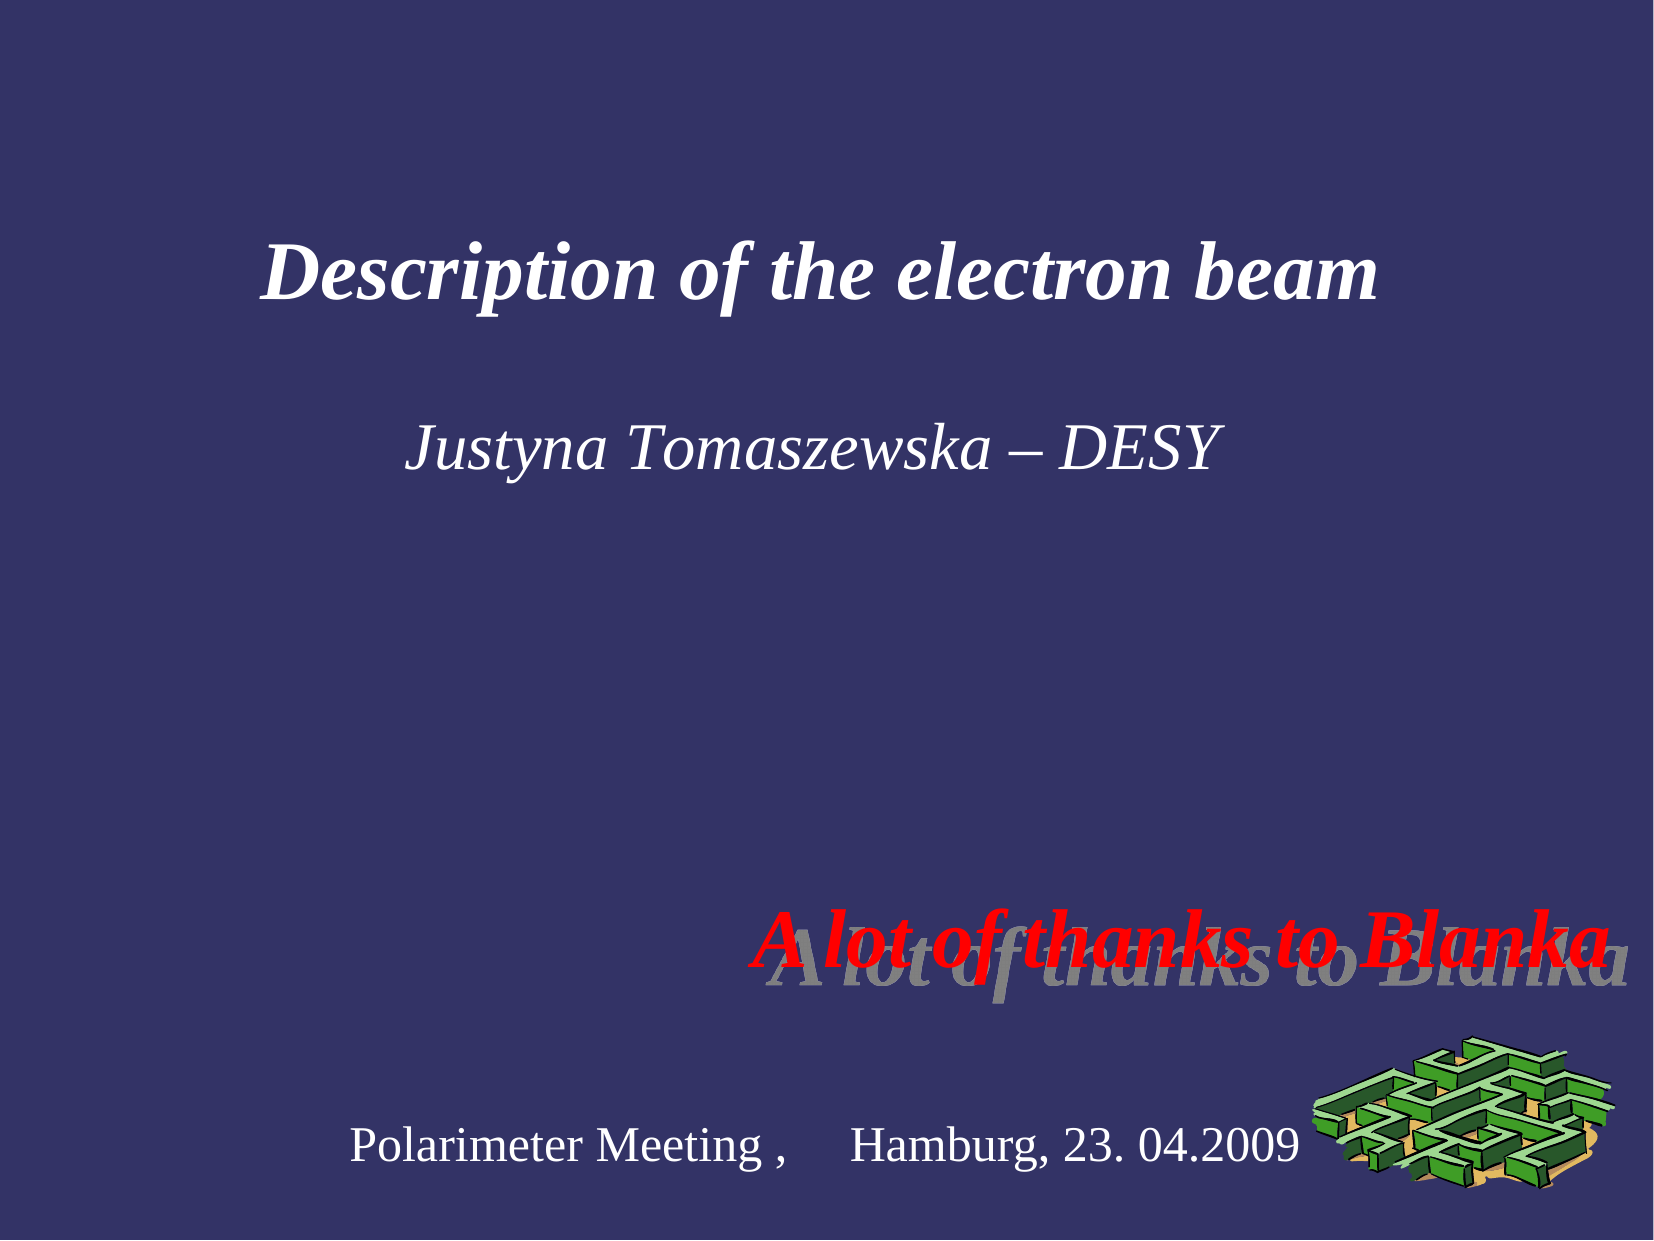

# Description of the electron beam Justyna Tomaszewska – DESY
A lot of thanks to Blanka
Polarimeter Meeting , Hamburg, 23. 04.2009